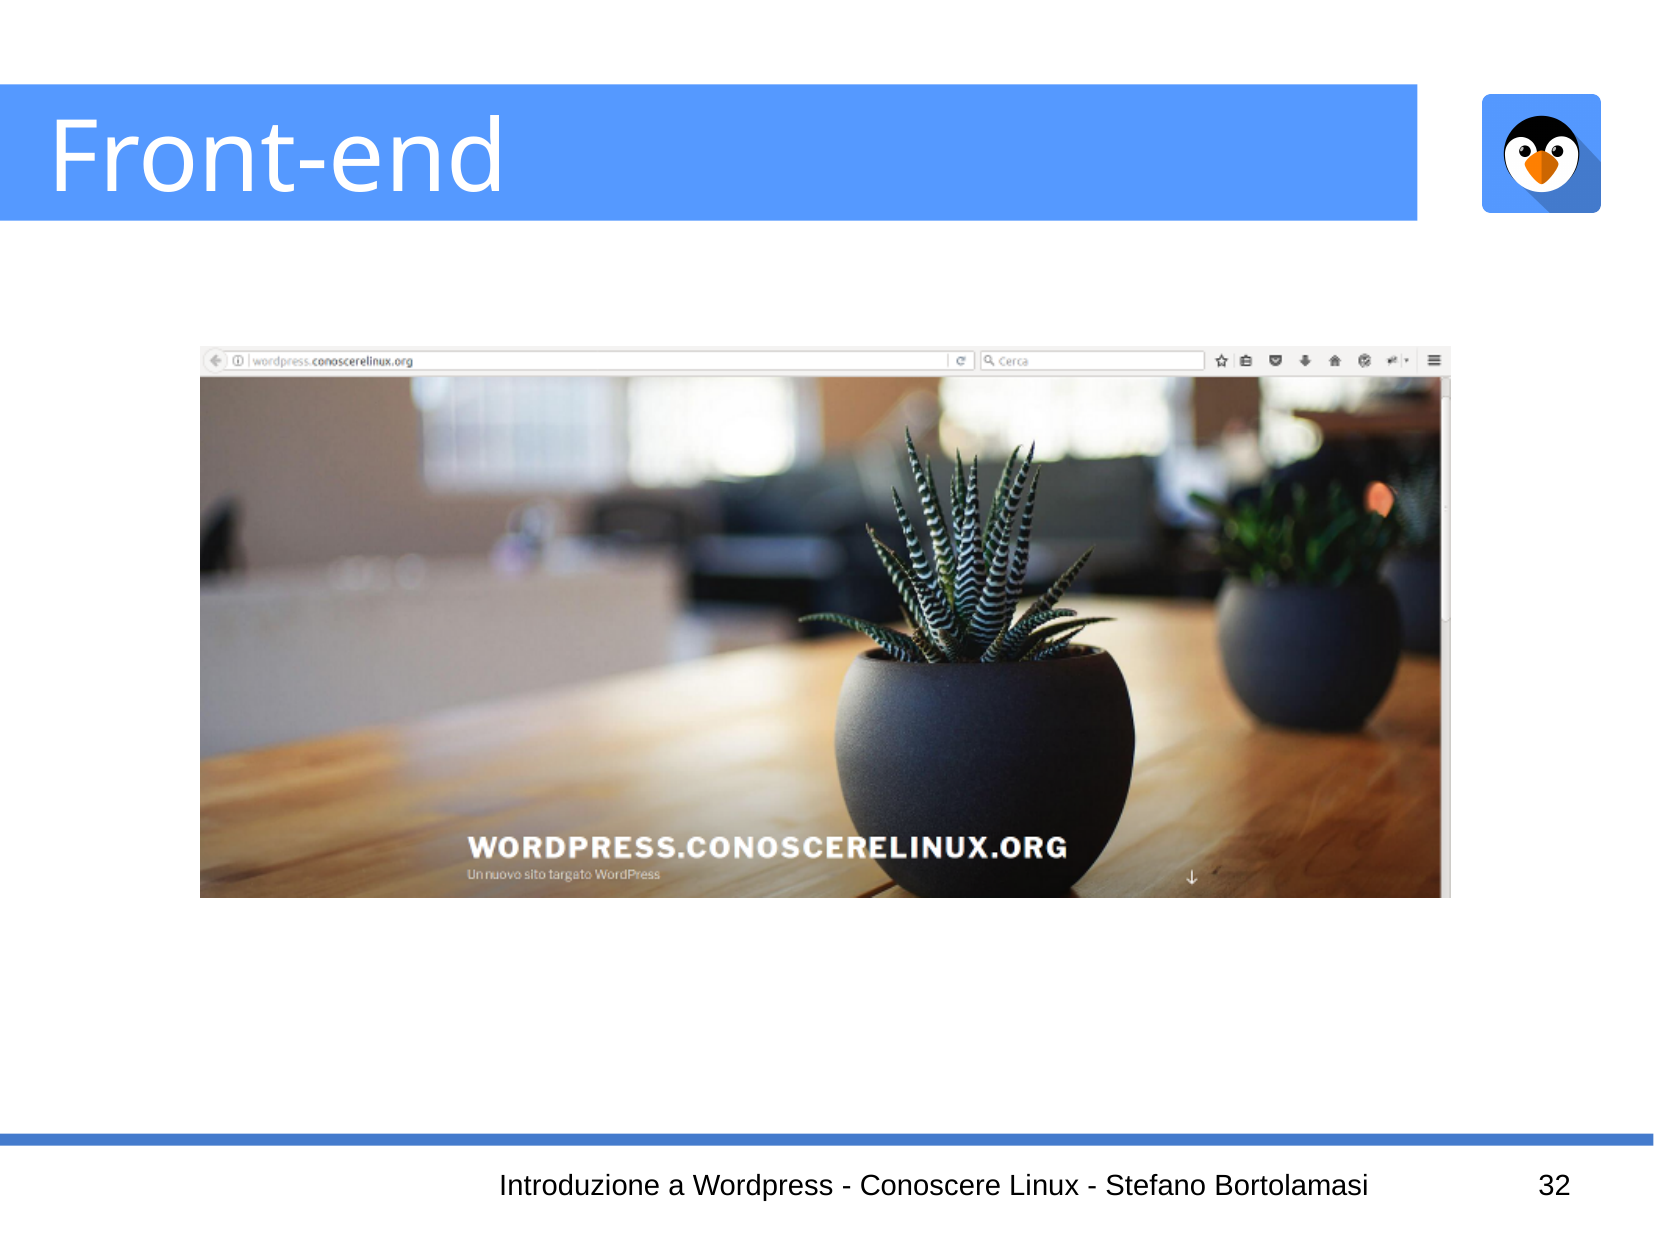

# Front-end
Introduzione a Wordpress - Conoscere Linux - Stefano Bortolamasi
32